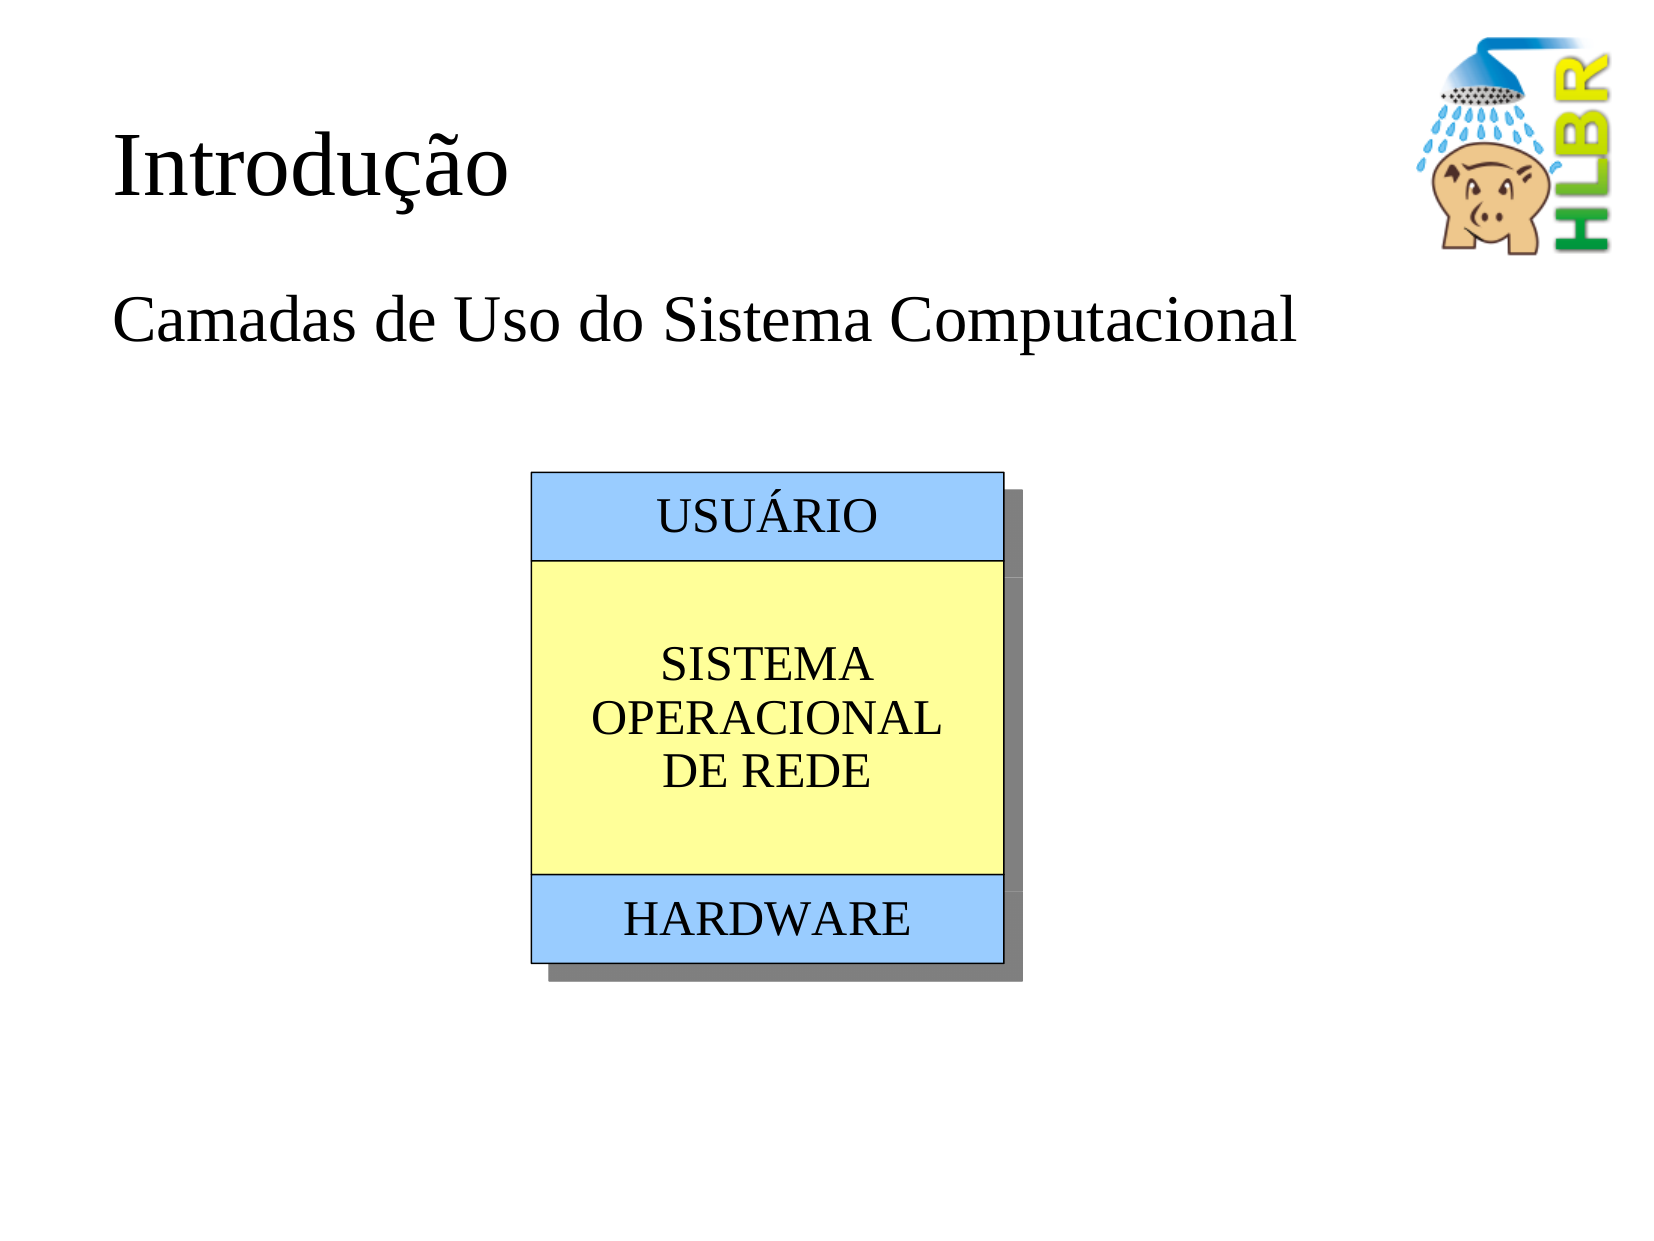

# Introdução
Camadas de Uso do Sistema Computacional
USUÁRIO
SISTEMA
OPERACIONAL
DE REDE
HARDWARE